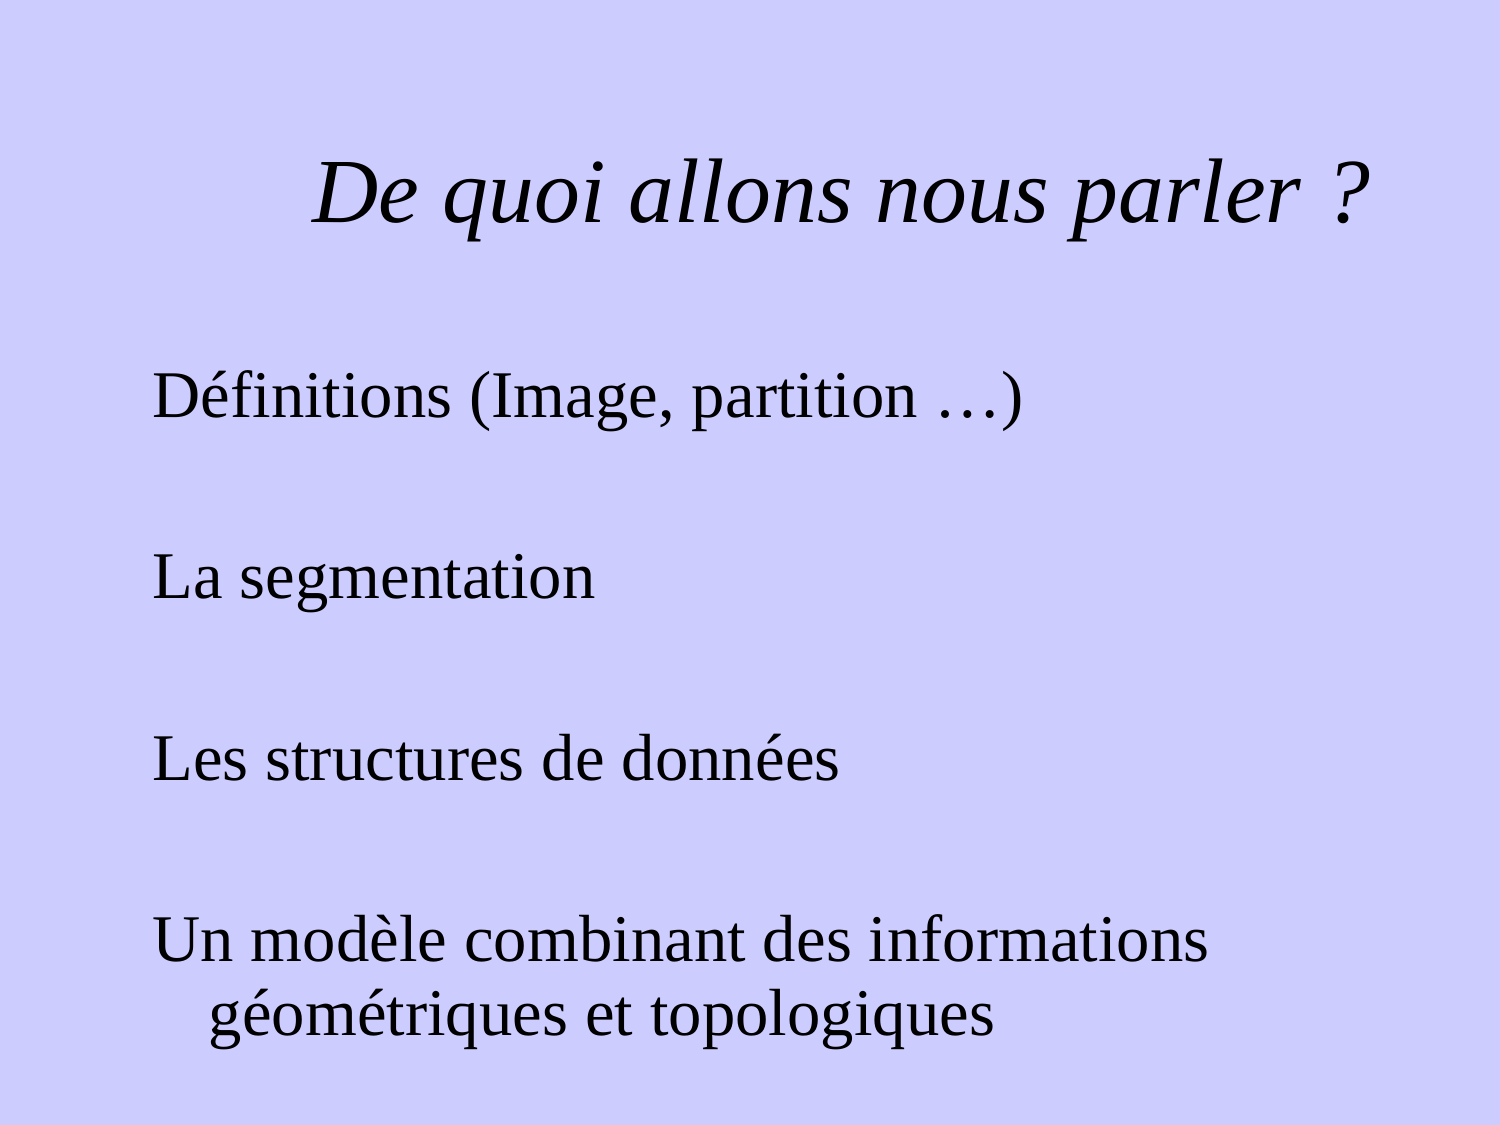

# De quoi allons nous parler ?
Définitions (Image, partition …)
La segmentation
Les structures de données
Un modèle combinant des informations géométriques et topologiques